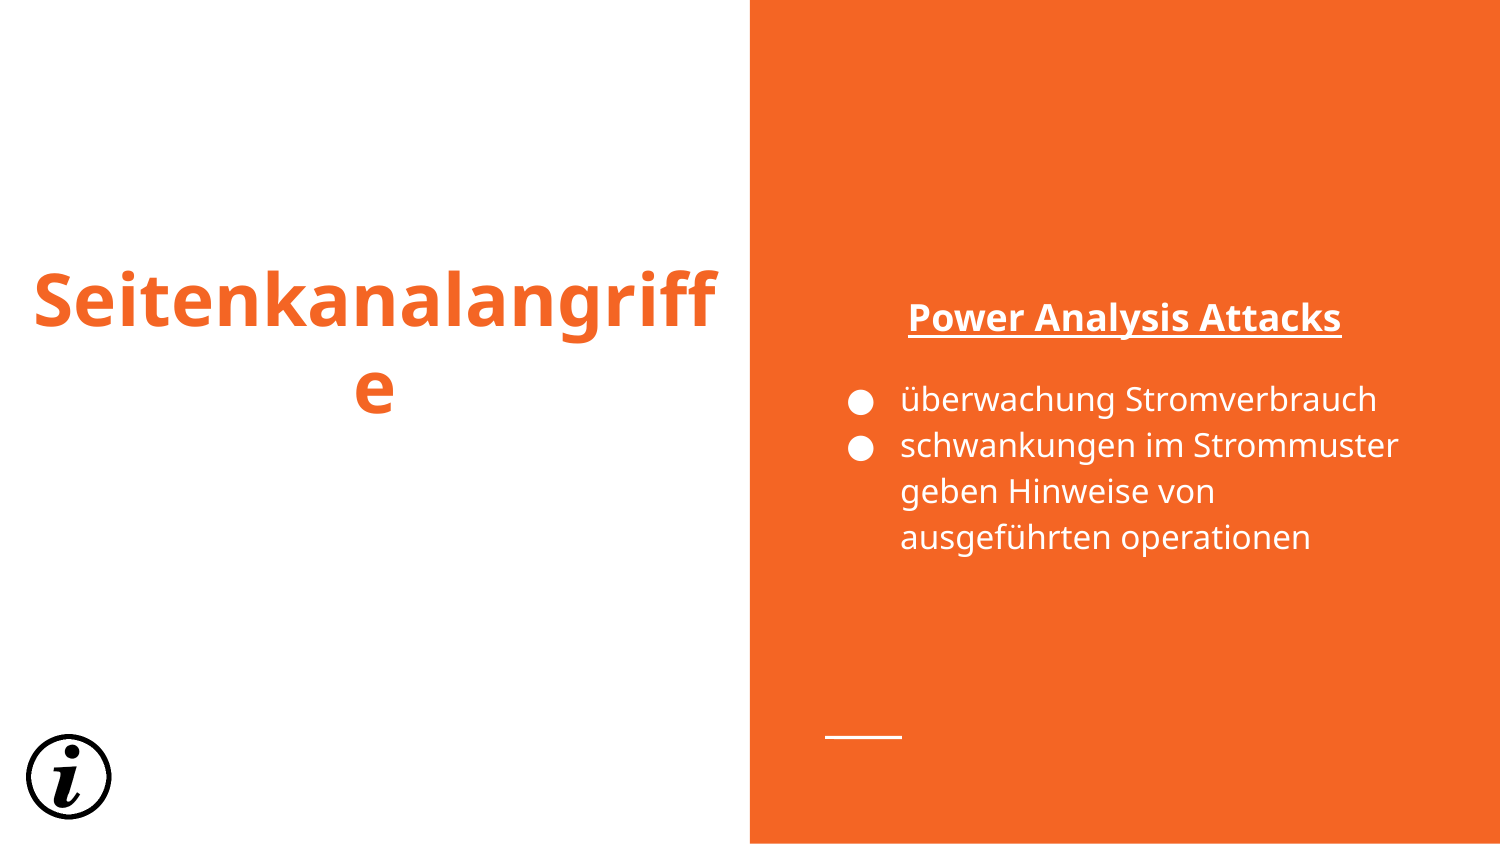

Power Analysis Attacks
überwachung Stromverbrauch
schwankungen im Strommuster geben Hinweise von ausgeführten operationen
# Seitenkanalangriffe